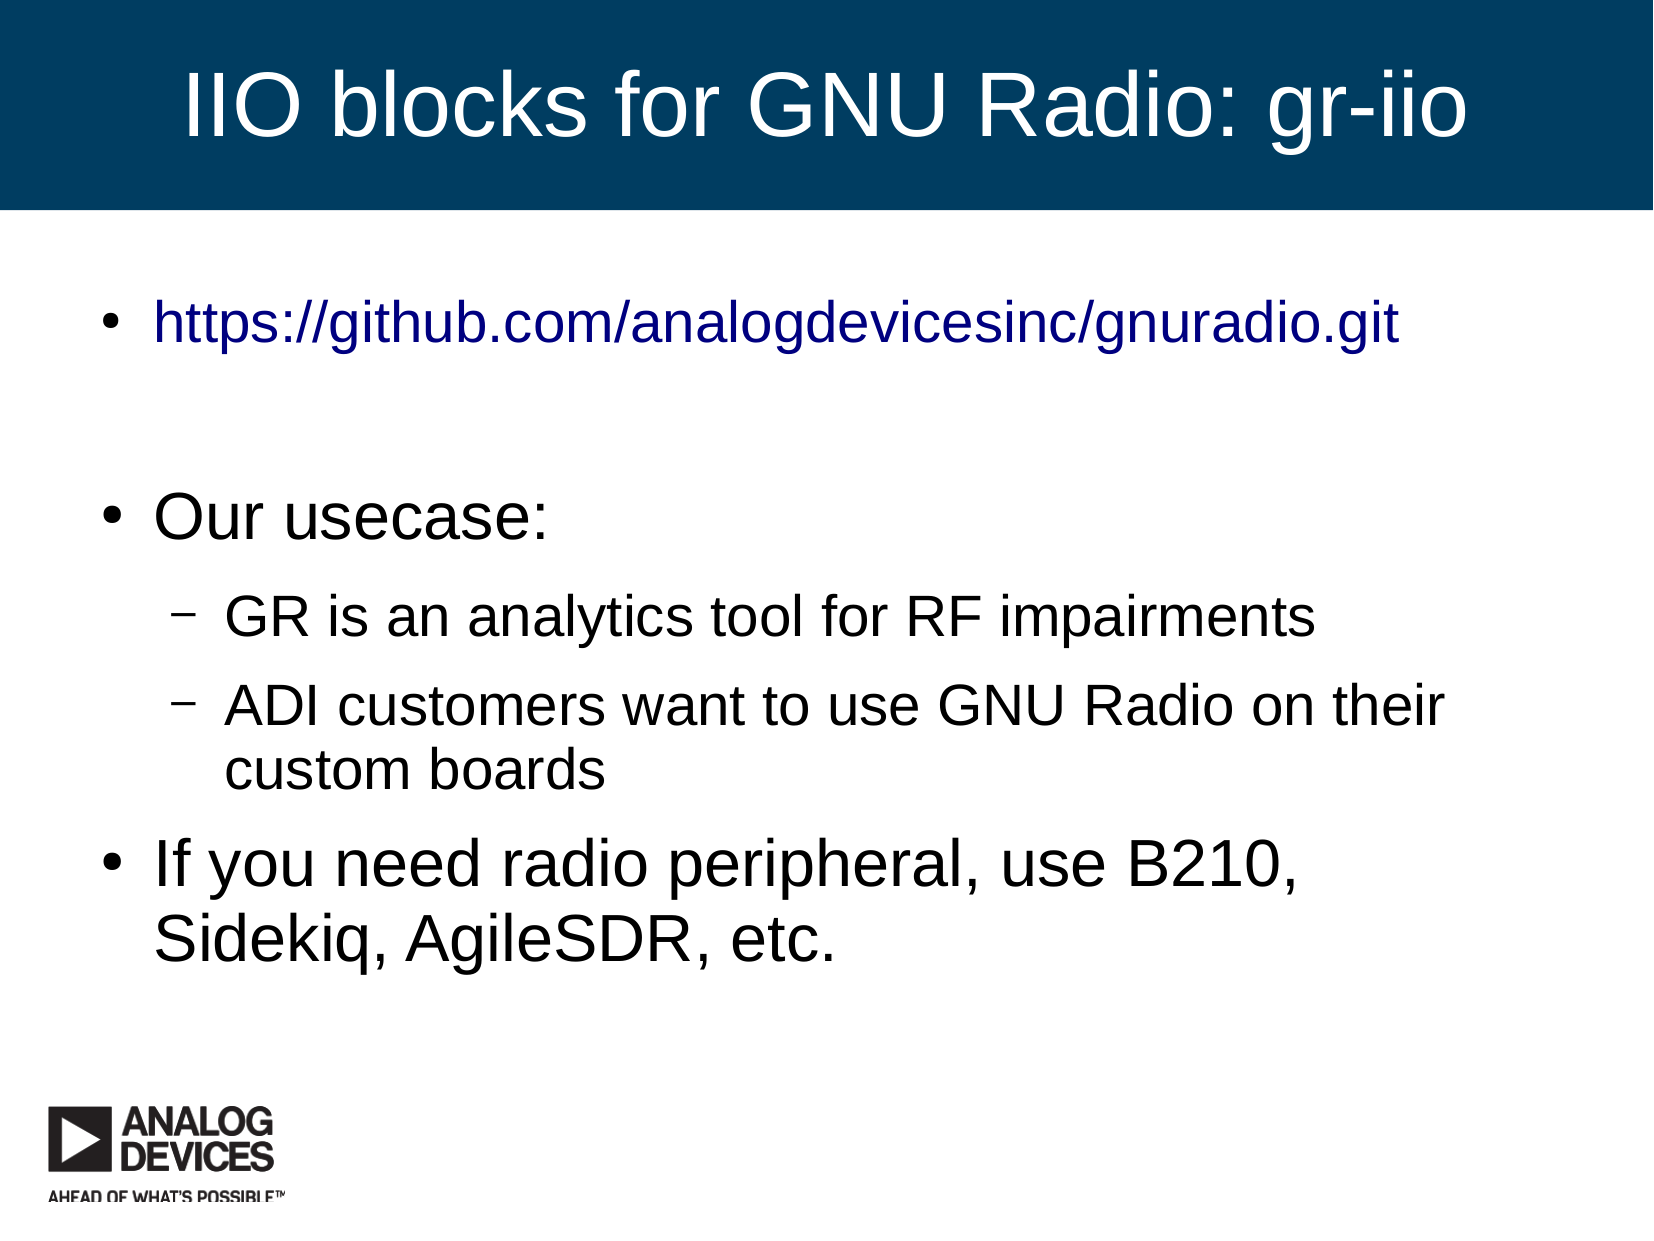

# IIO blocks for GNU Radio: gr-iio
https://github.com/analogdevicesinc/gnuradio.git
Our usecase:
GR is an analytics tool for RF impairments
ADI customers want to use GNU Radio on their custom boards
If you need radio peripheral, use B210, Sidekiq, AgileSDR, etc.